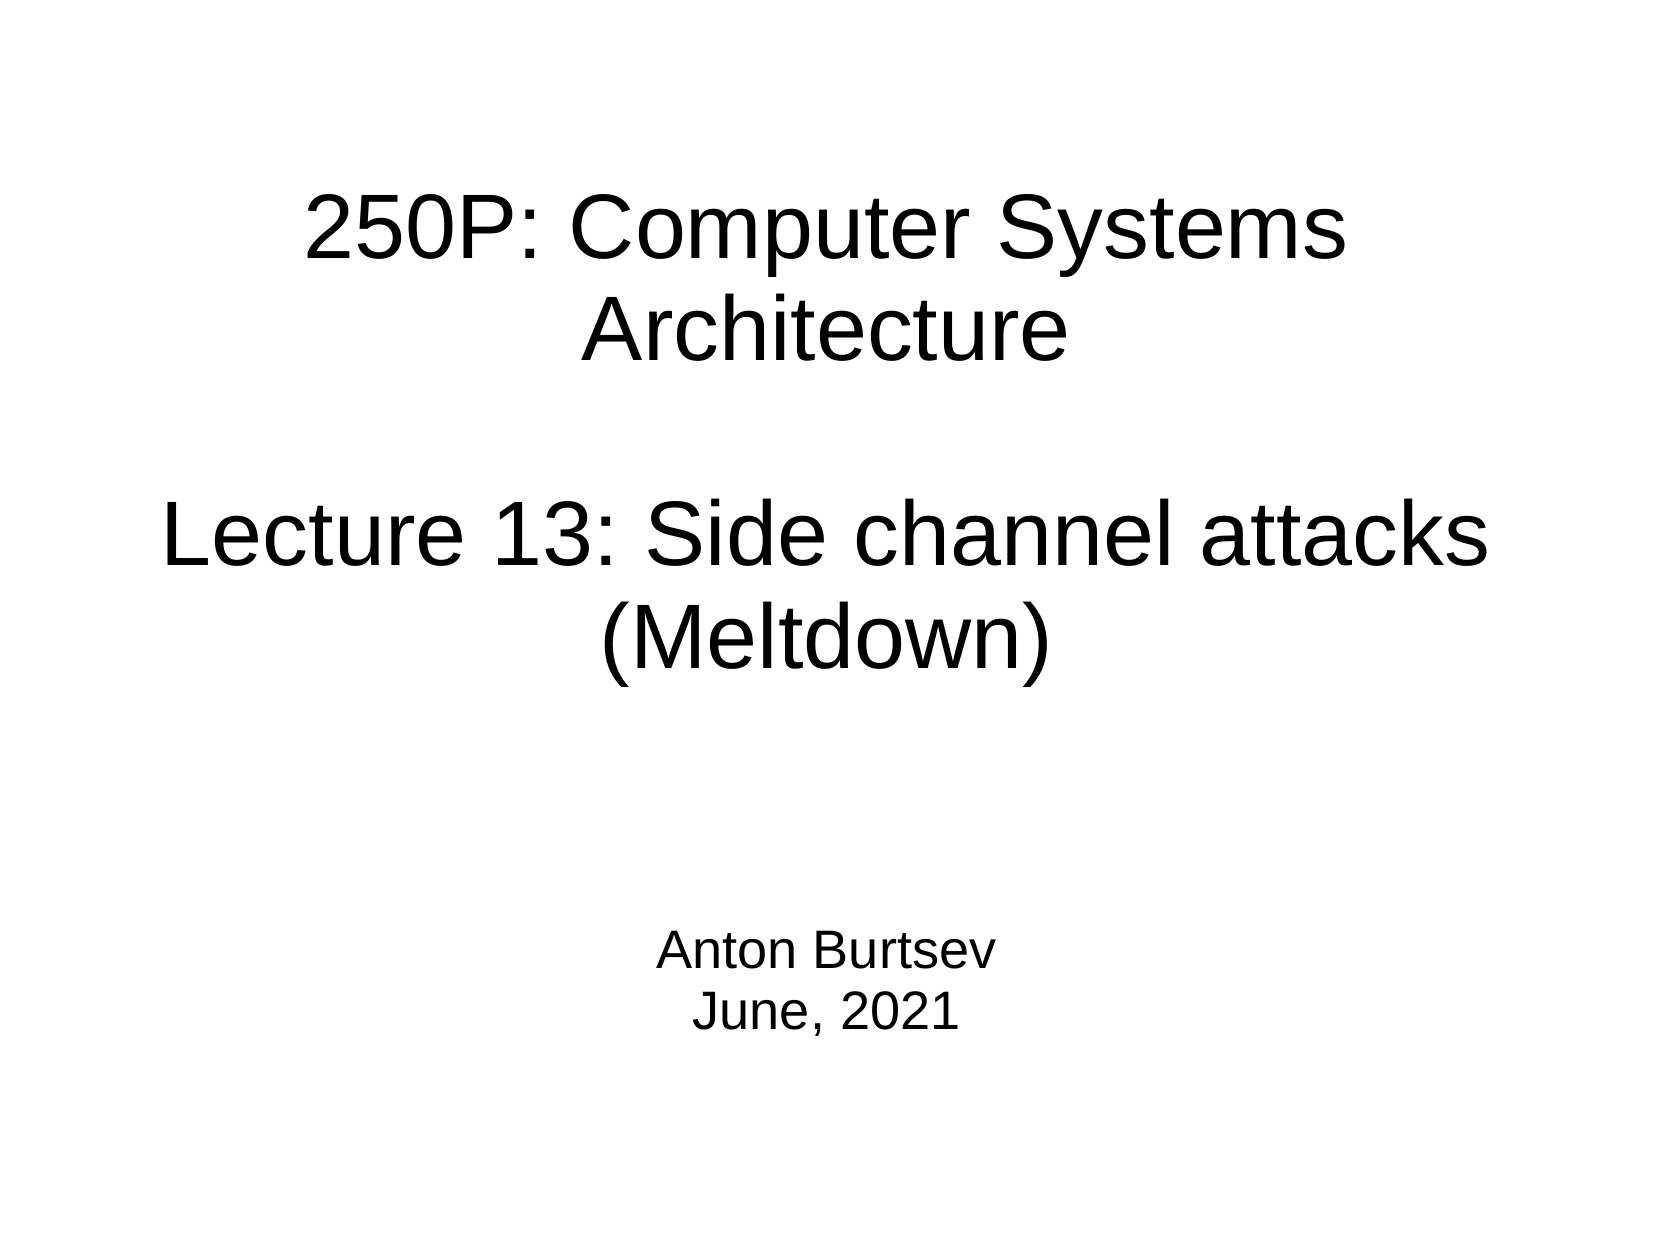

# 250P: Computer Systems Architecture Lecture 13: Side channel attacks (Meltdown)
Anton Burtsev
June, 2021